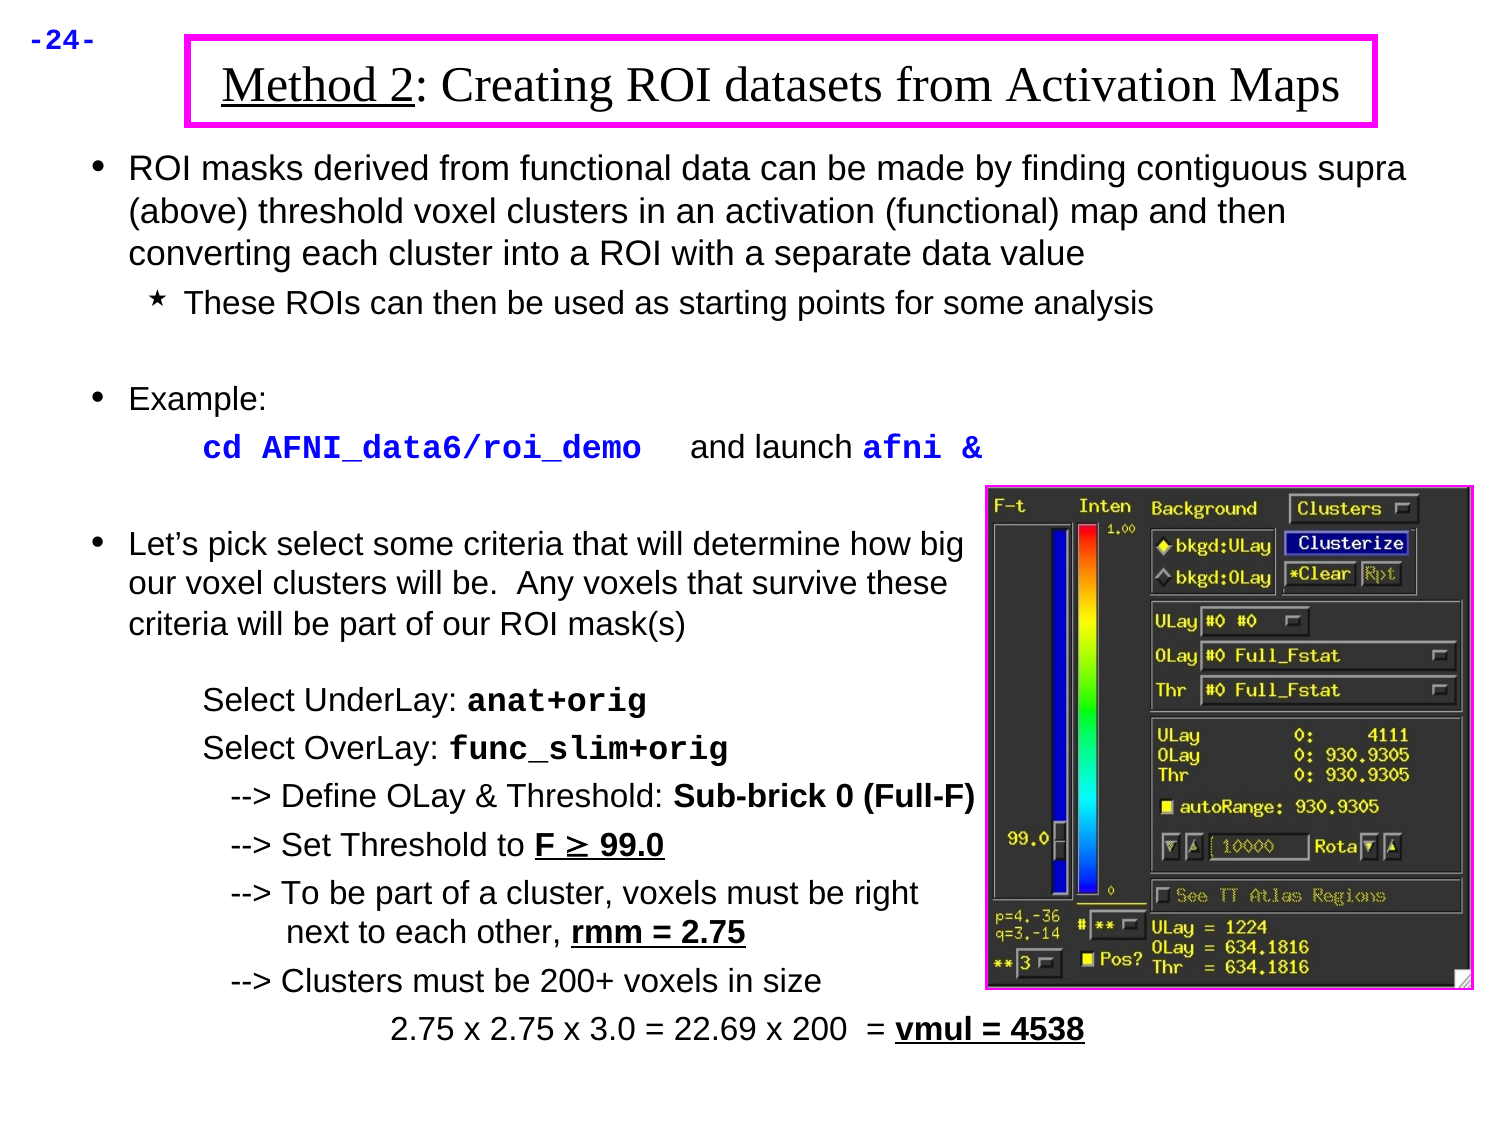

# Method 2: Creating ROI datasets from Activation Maps
ROI masks derived from functional data can be made by finding contiguous supra (above) threshold voxel clusters in an activation (functional) map and then converting each cluster into a ROI with a separate data value
These ROIs can then be used as starting points for some analysis
Example:
cd AFNI_data6/roi_demo	and launch afni &
Let’s pick select some criteria that will determine how big 		 	 our voxel clusters will be. Any voxels that survive these 			 criteria will be part of our ROI mask(s)
Select UnderLay: anat+orig
Select OverLay: func_slim+orig
	--> Define OLay & Threshold: Sub-brick 0 (Full-F)
	--> Set Threshold to F  99.0
	--> To be part of a cluster, voxels must be right 				 next to each other, rmm = 2.75
	--> Clusters must be 200+ voxels in size
			2.75 x 2.75 x 3.0 = 22.69 x 200 = vmul = 4538